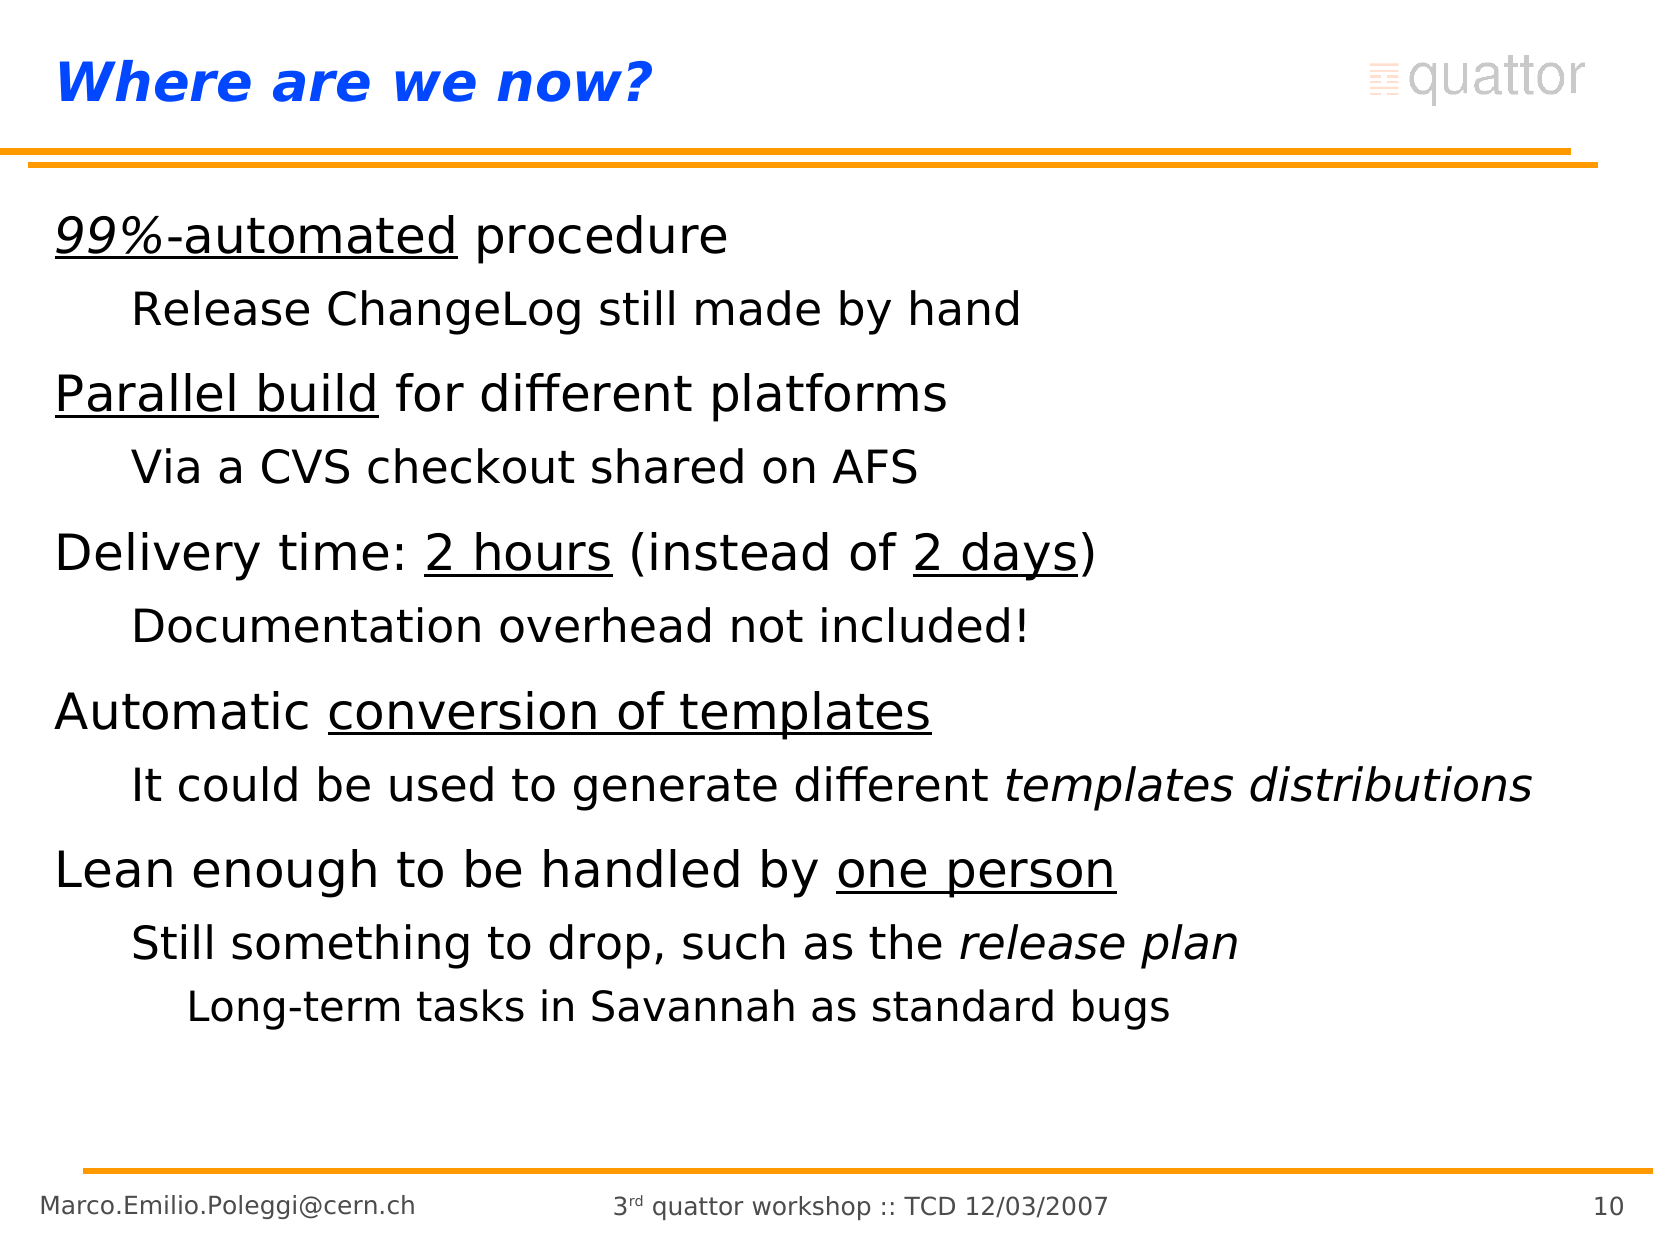

Where are we now?
# 99%-automated procedure
Release ChangeLog still made by hand
Parallel build for different platforms
Via a CVS checkout shared on AFS
Delivery time: 2 hours (instead of 2 days)
Documentation overhead not included!
Automatic conversion of templates
It could be used to generate different templates distributions
Lean enough to be handled by one person
Still something to drop, such as the release plan
Long-term tasks in Savannah as standard bugs
06/16/2006
10
Quattor @ LCG-T2 workshop